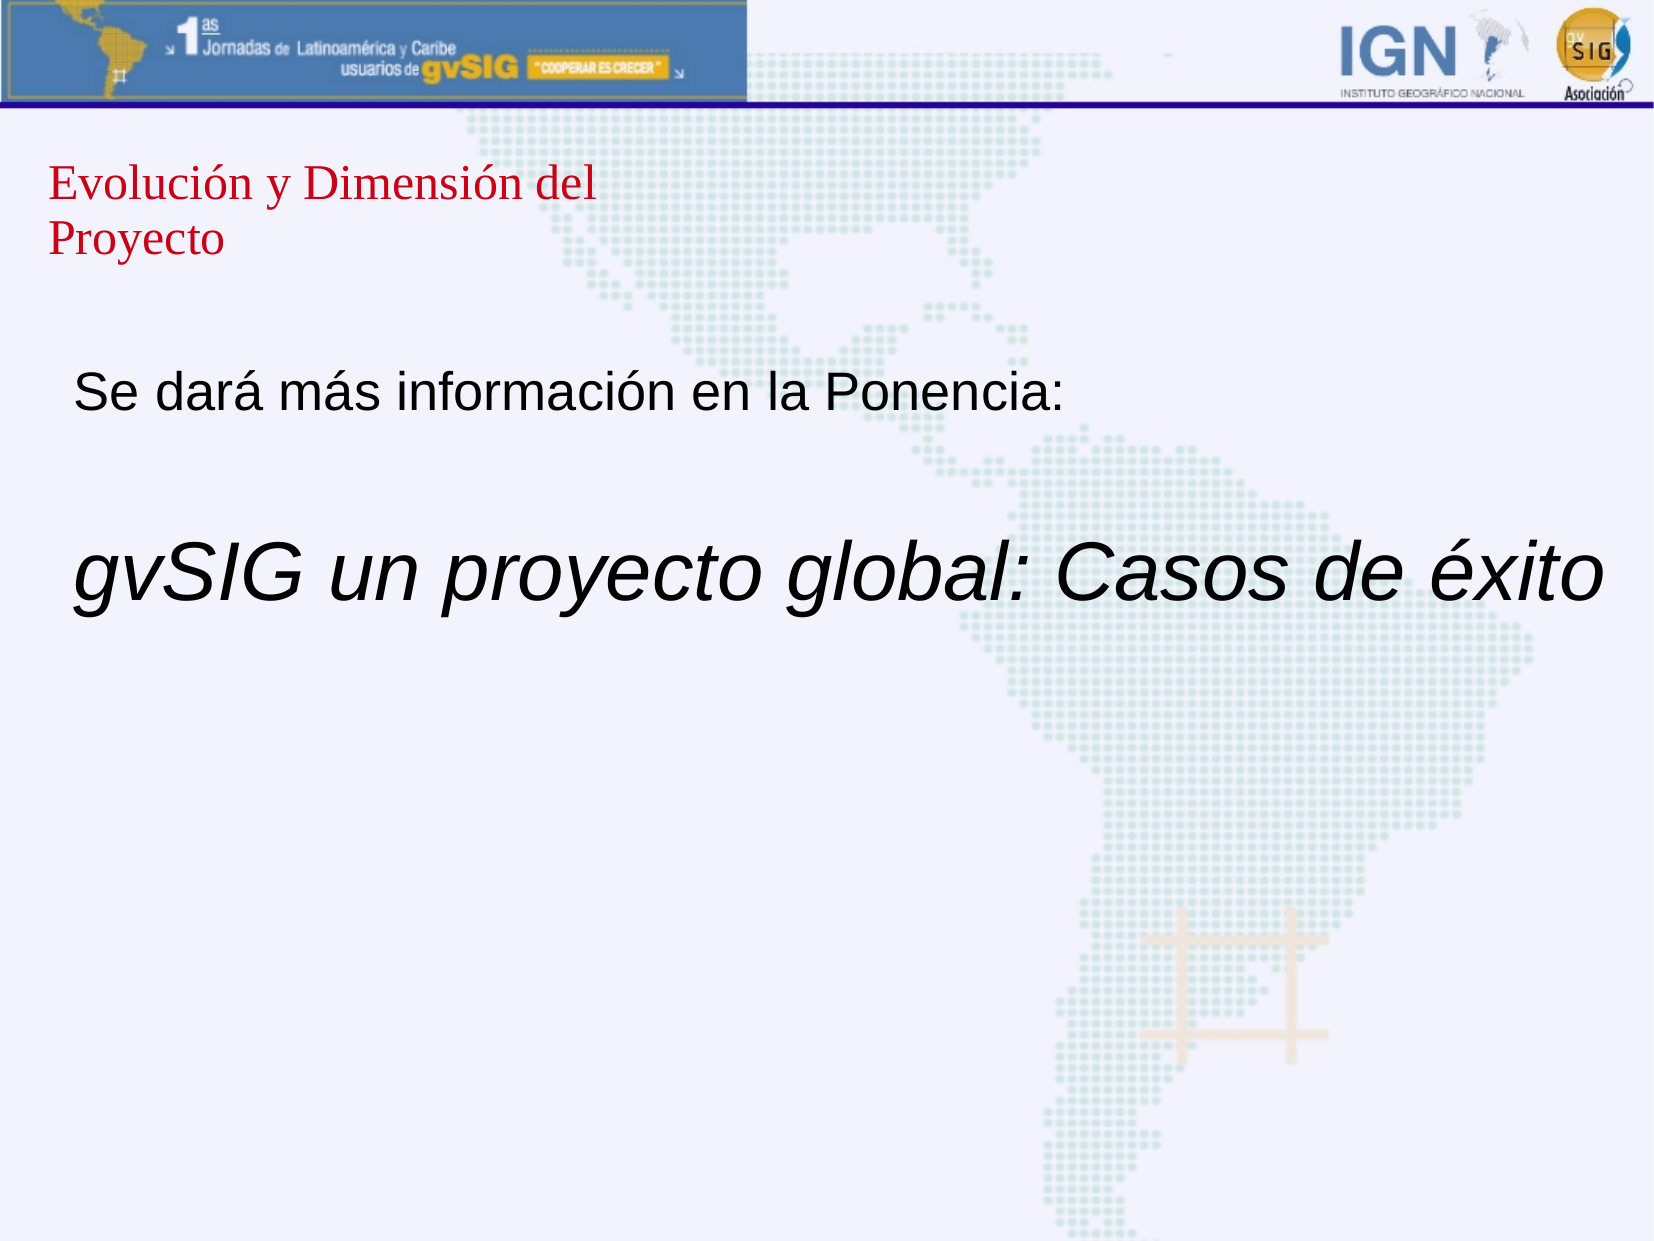

Evolución y Dimensión del Proyecto
Se dará más información en la Ponencia:
gvSIG un proyecto global: Casos de éxito